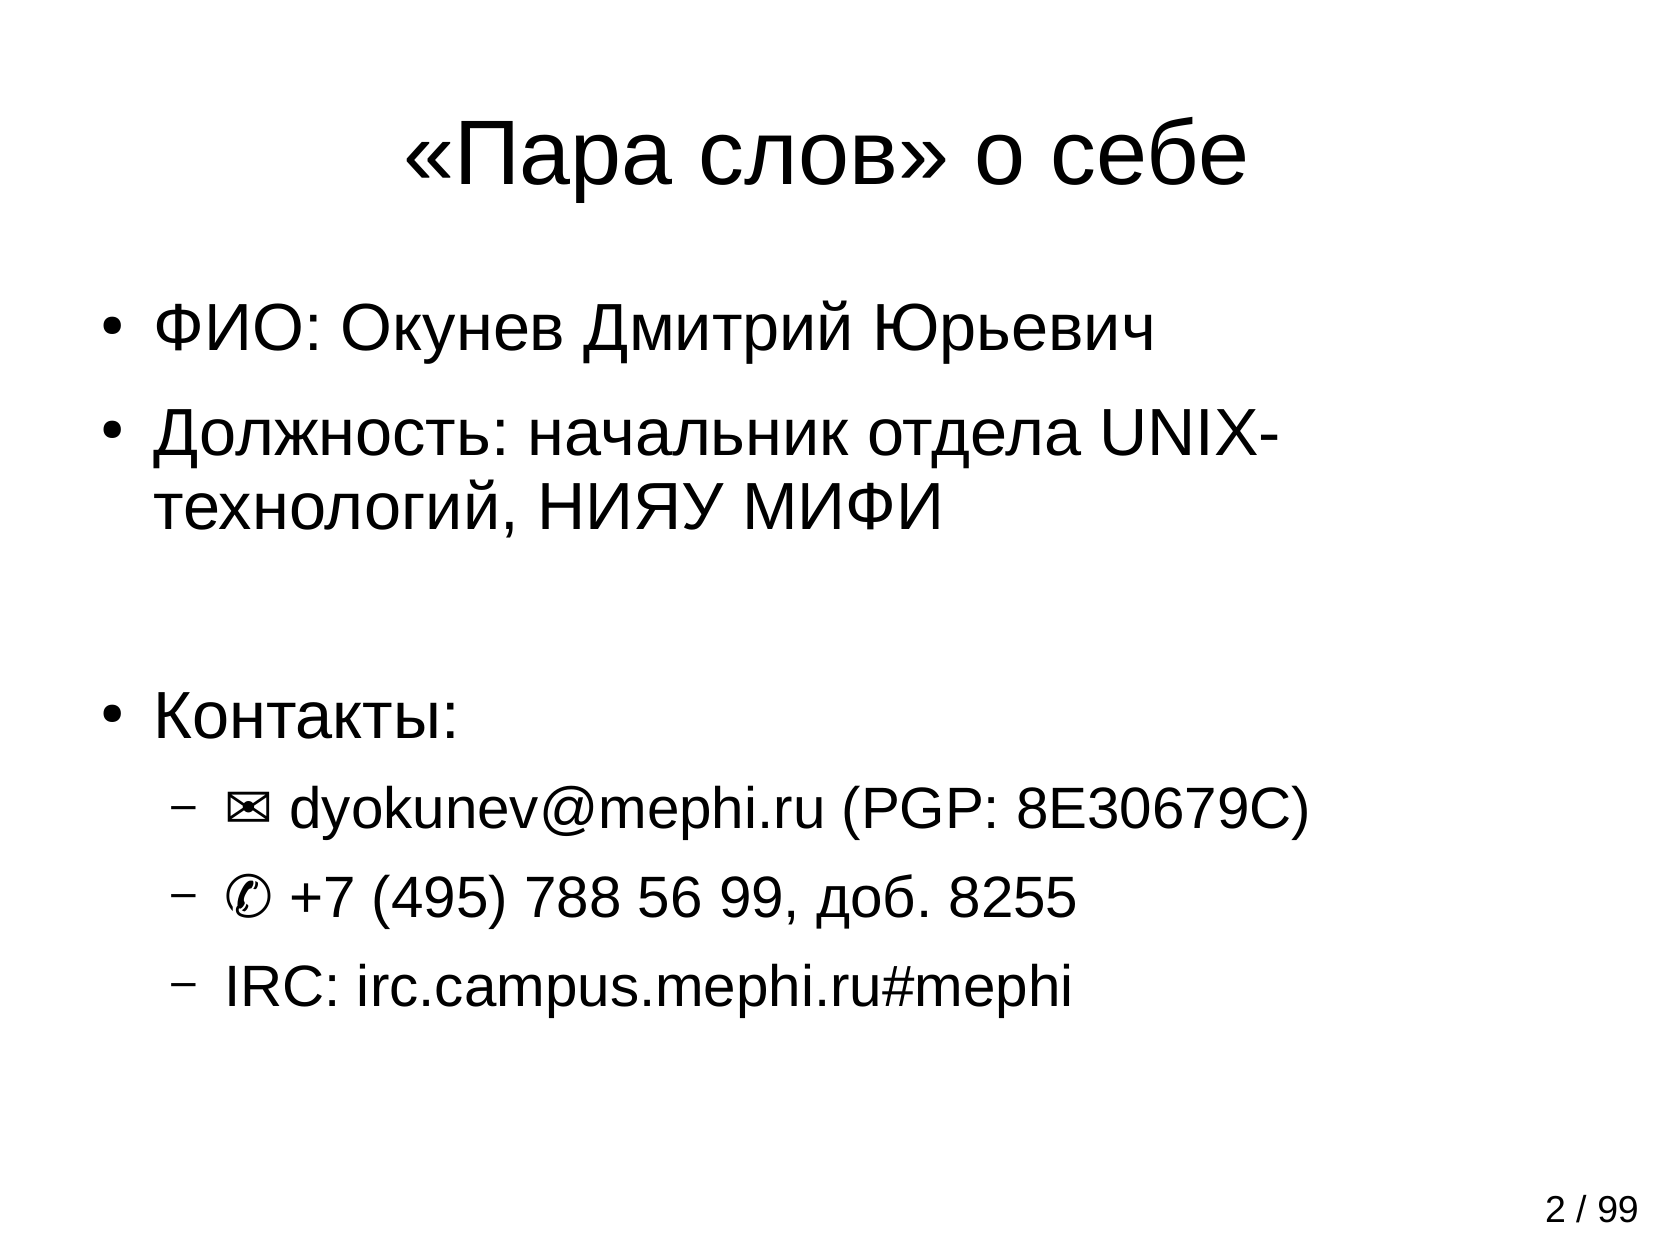

# «Пара слов» о себе
ФИО: Окунев Дмитрий Юрьевич
Должность: начальник отдела UNIX-технологий, НИЯУ МИФИ
Контакты:
✉ dyokunev@mephi.ru (PGP: 8E30679C)
✆ +7 (495) 788 56 99, доб. 8255
IRC: irc.campus.mephi.ru#mephi
2 / 99